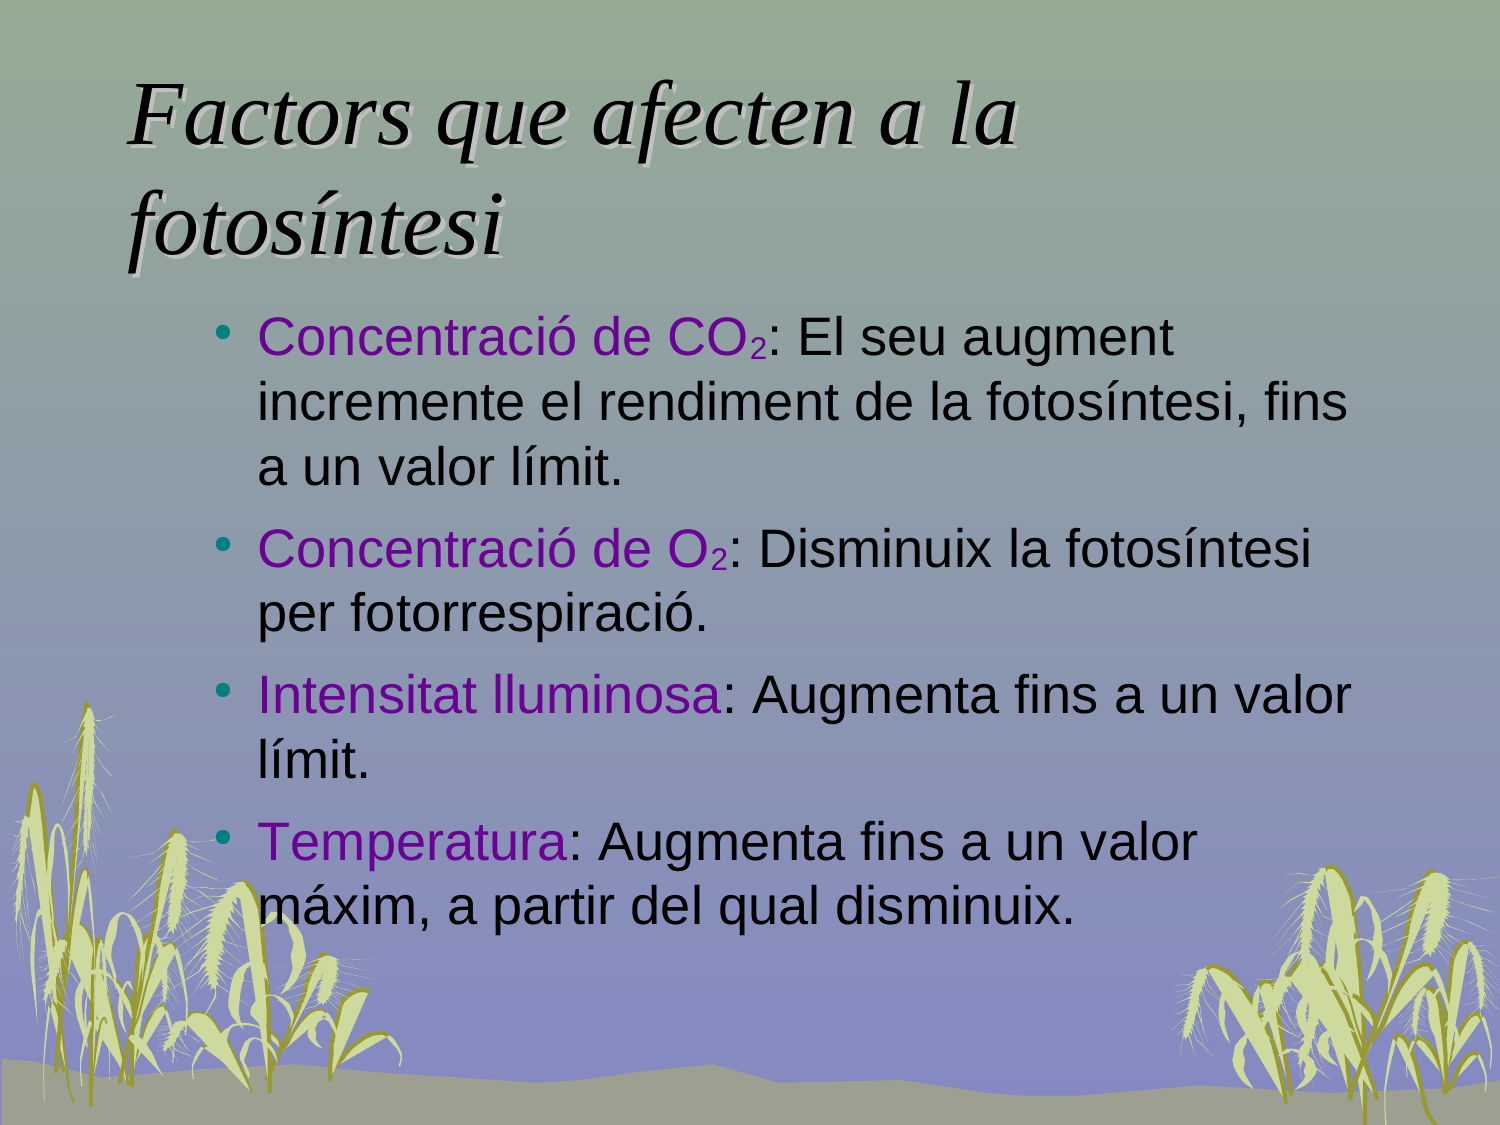

# Factors que afecten a la fotosíntesi
Concentració de CO2: El seu augment incremente el rendiment de la fotosíntesi, fins a un valor límit.
Concentració de O2: Disminuix la fotosíntesi per fotorrespiració.
Intensitat lluminosa: Augmenta fins a un valor límit.
Temperatura: Augmenta fins a un valor máxim, a partir del qual disminuix.